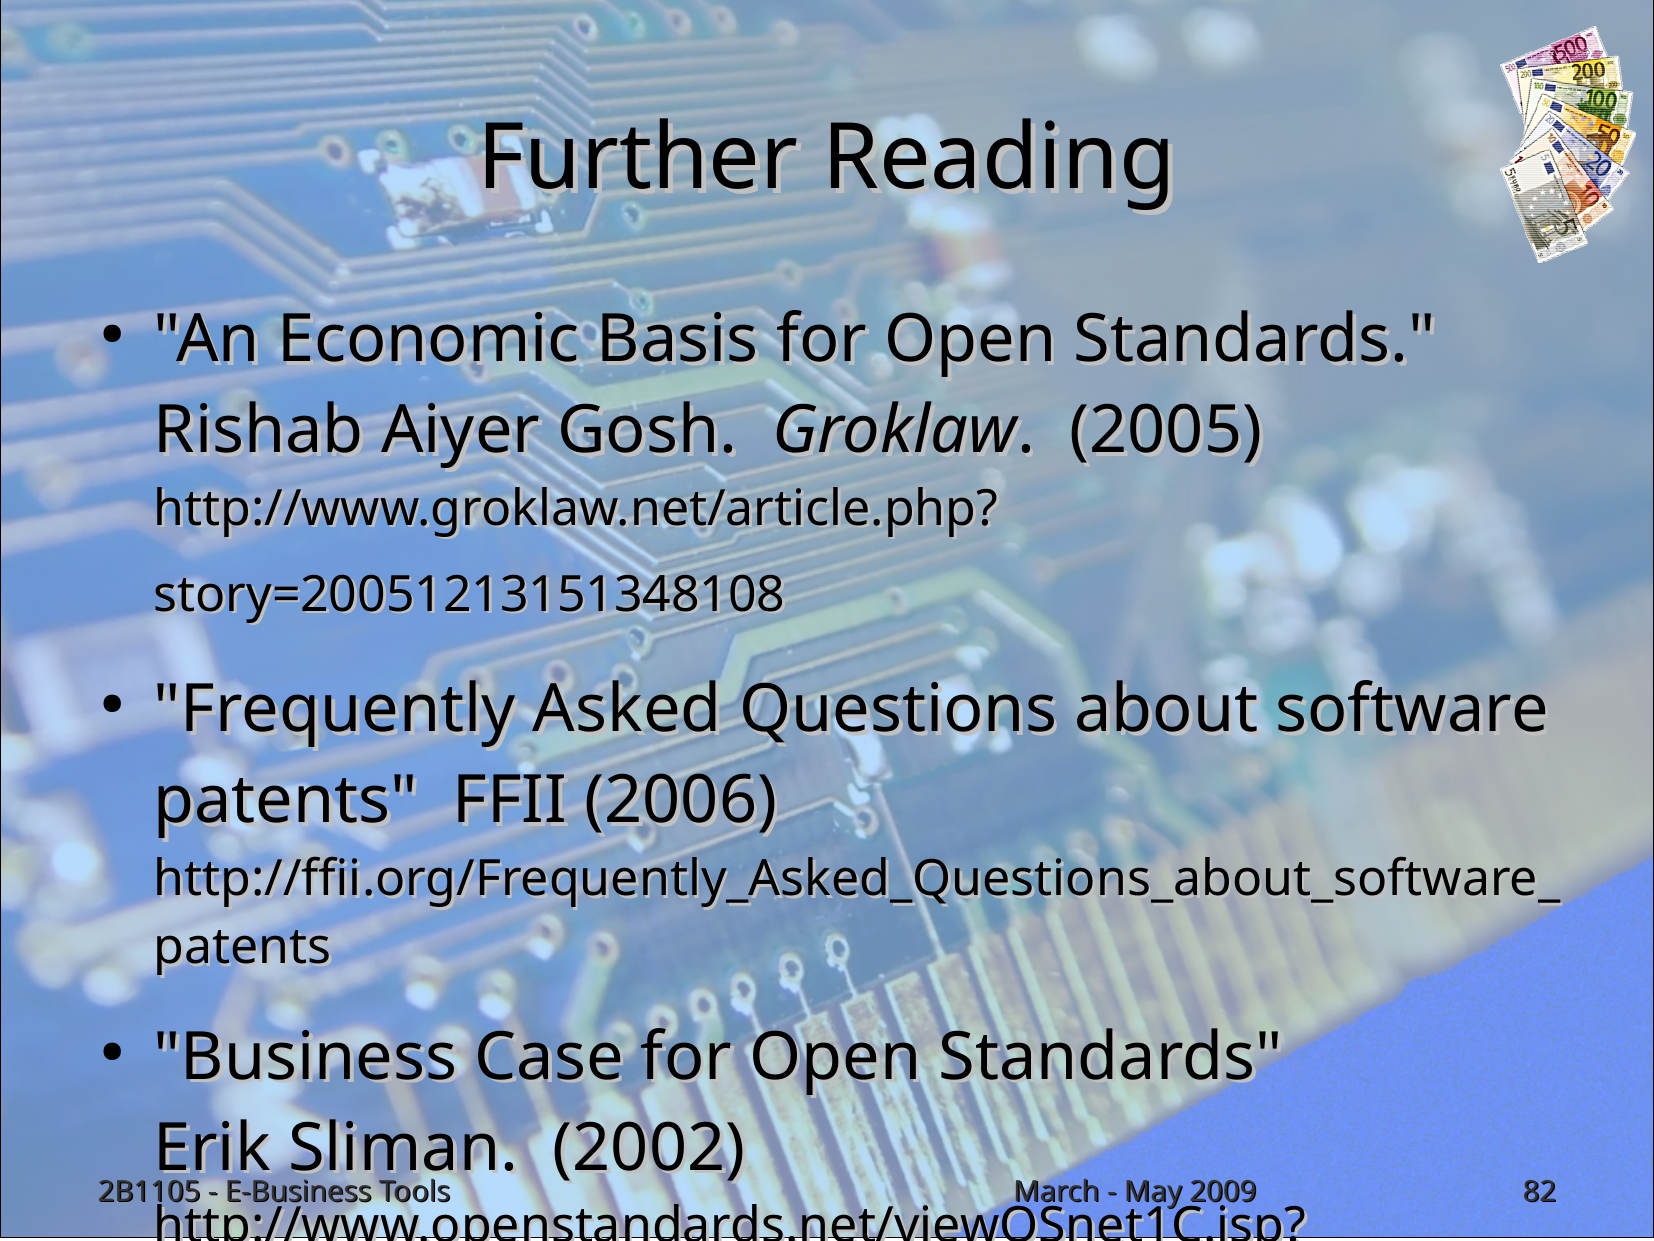

# Further Reading
"An Economic Basis for Open Standards." Rishab Aiyer Gosh. Groklaw. (2005)
http://www.groklaw.net/article.php?story=20051213151348108
"Frequently Asked Questions about software patents" FFII (2006)
http://ffii.org/Frequently_Asked_Questions_about_software_patents
"Business Case for Open Standards"
Erik Sliman. (2002)
http://www.openstandards.net/viewOSnet1C.jsp?showModuleName=businessCaseForOpenStandards